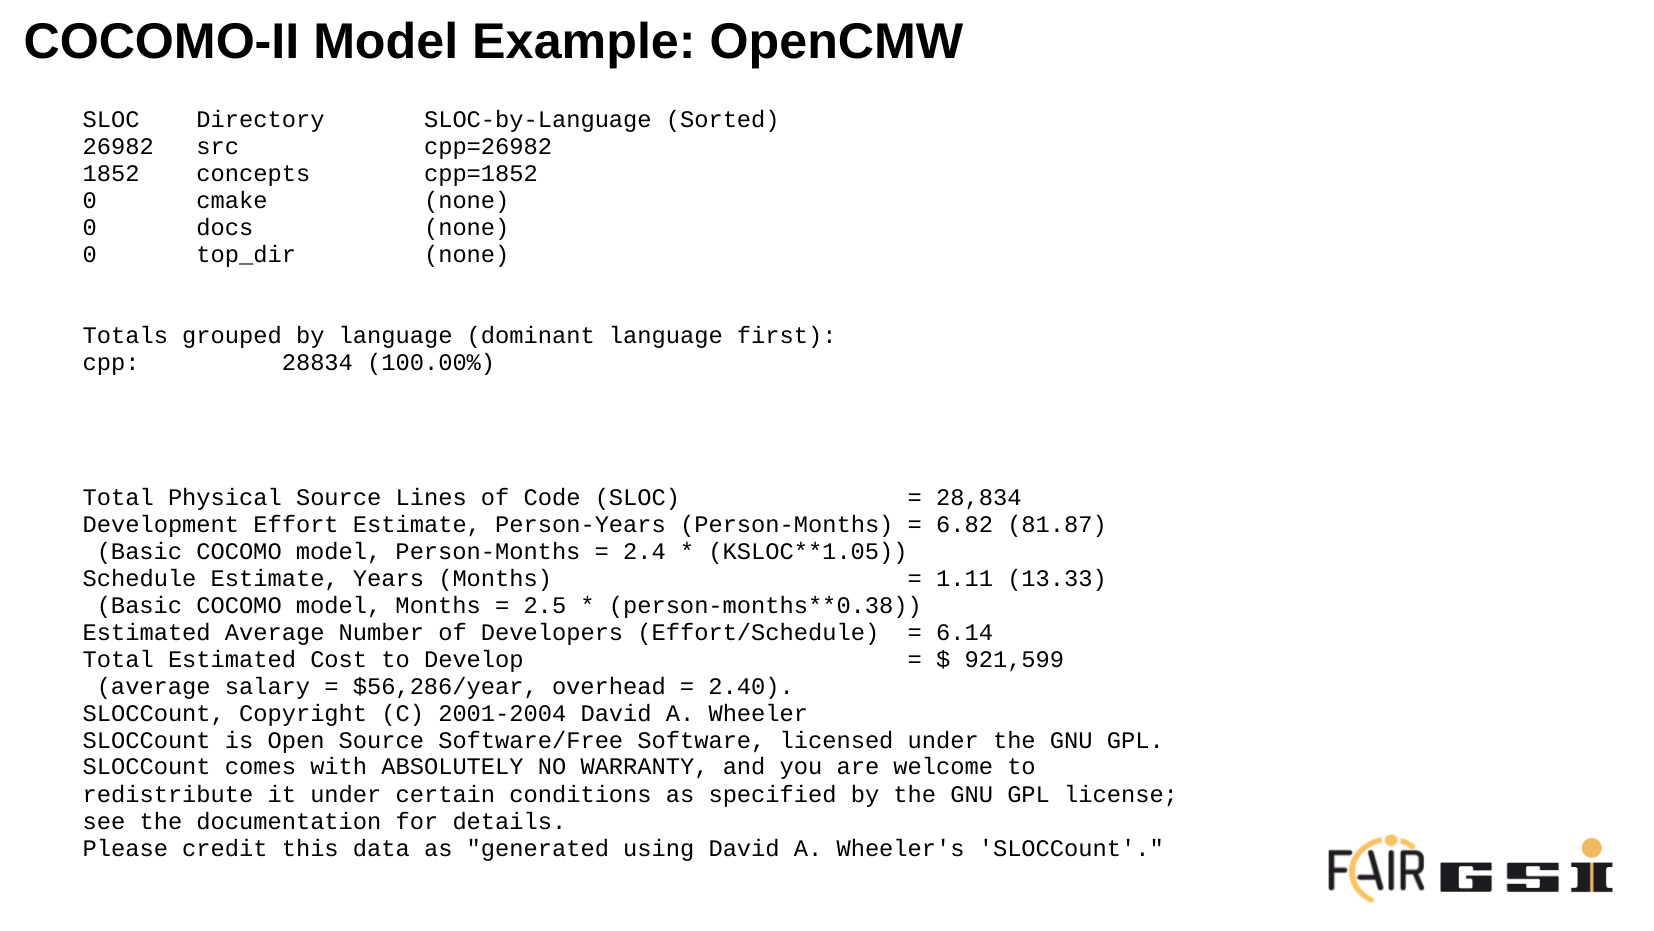

COCOMO-II Model Example: OpenCMW
# SLOC Directory SLOC-by-Language (Sorted)
26982 src cpp=26982
1852 concepts cpp=1852
0 cmake (none)
0 docs (none)
0 top_dir (none)
Totals grouped by language (dominant language first):
cpp: 28834 (100.00%)
Total Physical Source Lines of Code (SLOC) = 28,834
Development Effort Estimate, Person-Years (Person-Months) = 6.82 (81.87)
 (Basic COCOMO model, Person-Months = 2.4 * (KSLOC**1.05))
Schedule Estimate, Years (Months) = 1.11 (13.33)
 (Basic COCOMO model, Months = 2.5 * (person-months**0.38))
Estimated Average Number of Developers (Effort/Schedule) = 6.14
Total Estimated Cost to Develop = $ 921,599
 (average salary = $56,286/year, overhead = 2.40).
SLOCCount, Copyright (C) 2001-2004 David A. Wheeler
SLOCCount is Open Source Software/Free Software, licensed under the GNU GPL.
SLOCCount comes with ABSOLUTELY NO WARRANTY, and you are welcome to
redistribute it under certain conditions as specified by the GNU GPL license;
see the documentation for details.
Please credit this data as "generated using David A. Wheeler's 'SLOCCount'."